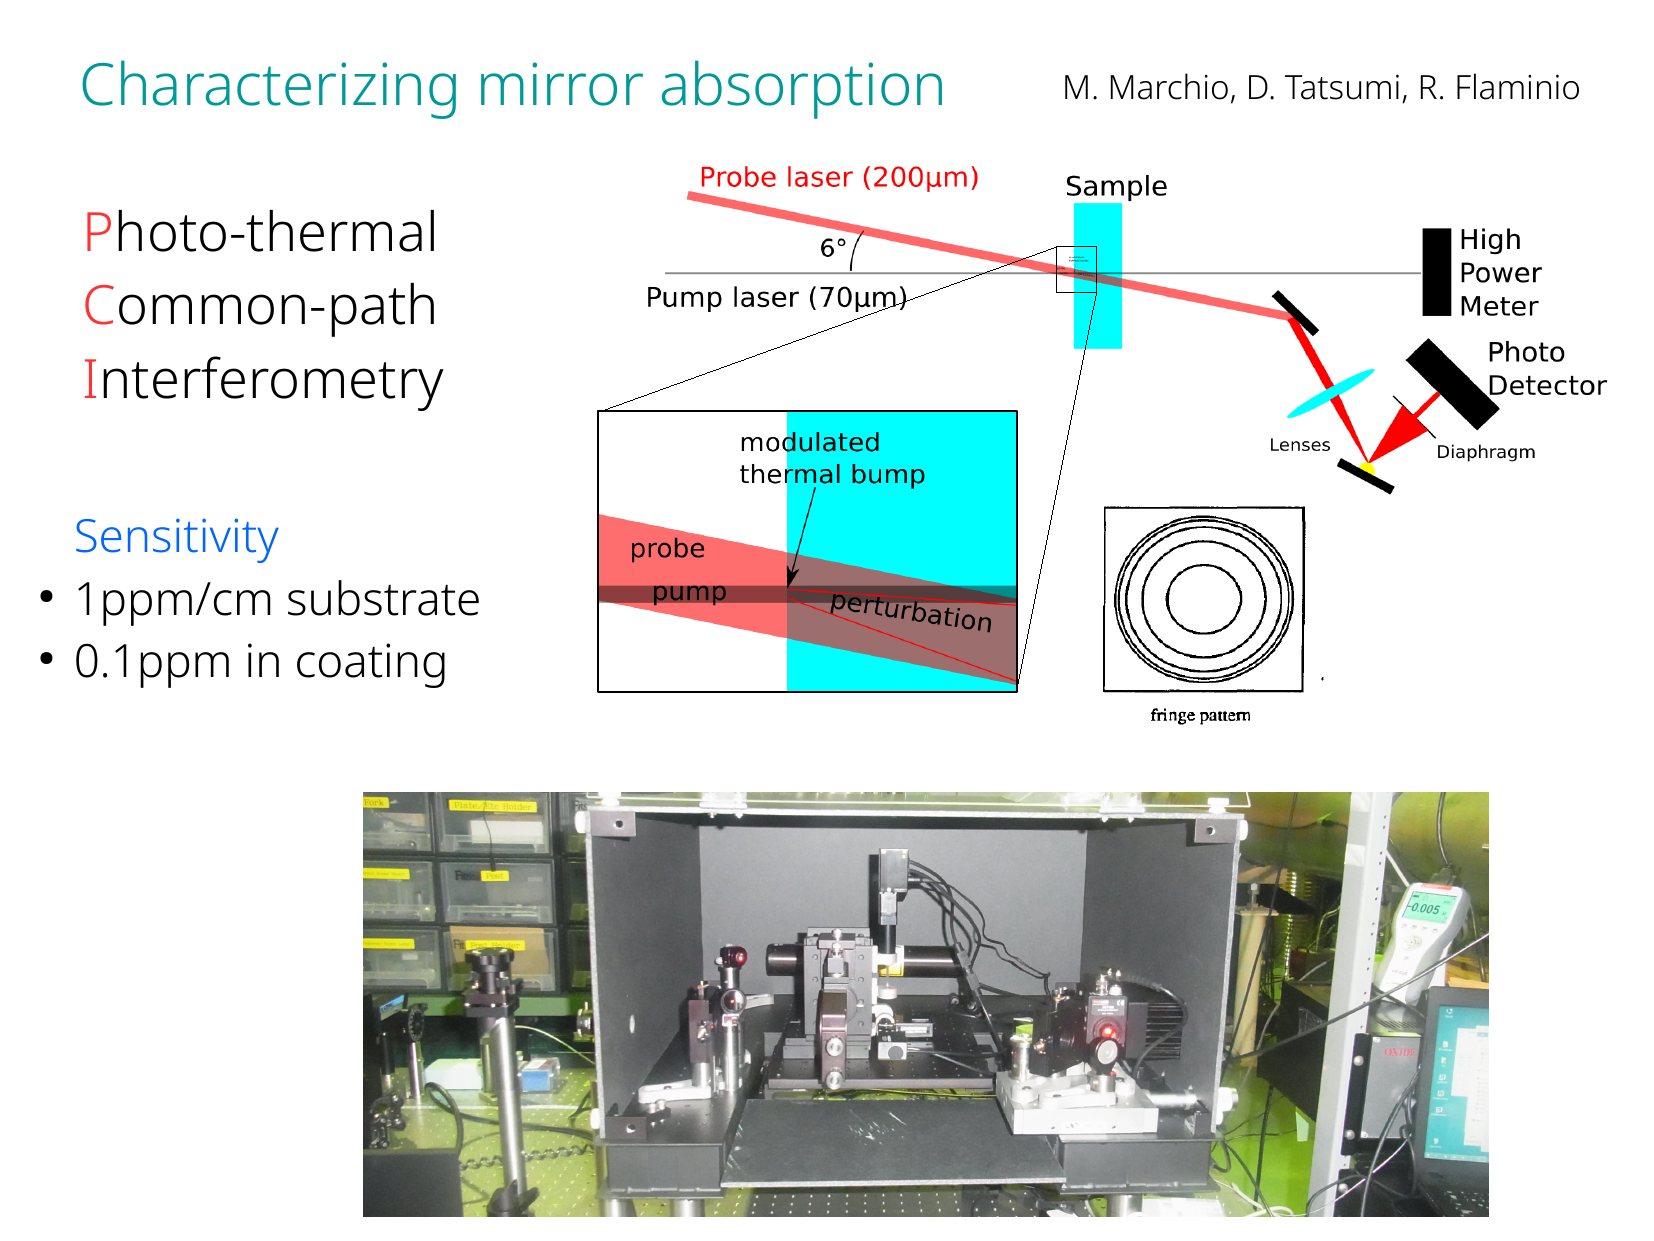

Characterizing mirror absorption
M. Marchio, D. Tatsumi, R. Flaminio
Photo-thermal
Common-path
Interferometry
Sensitivity
1ppm/cm substrate
0.1ppm in coating